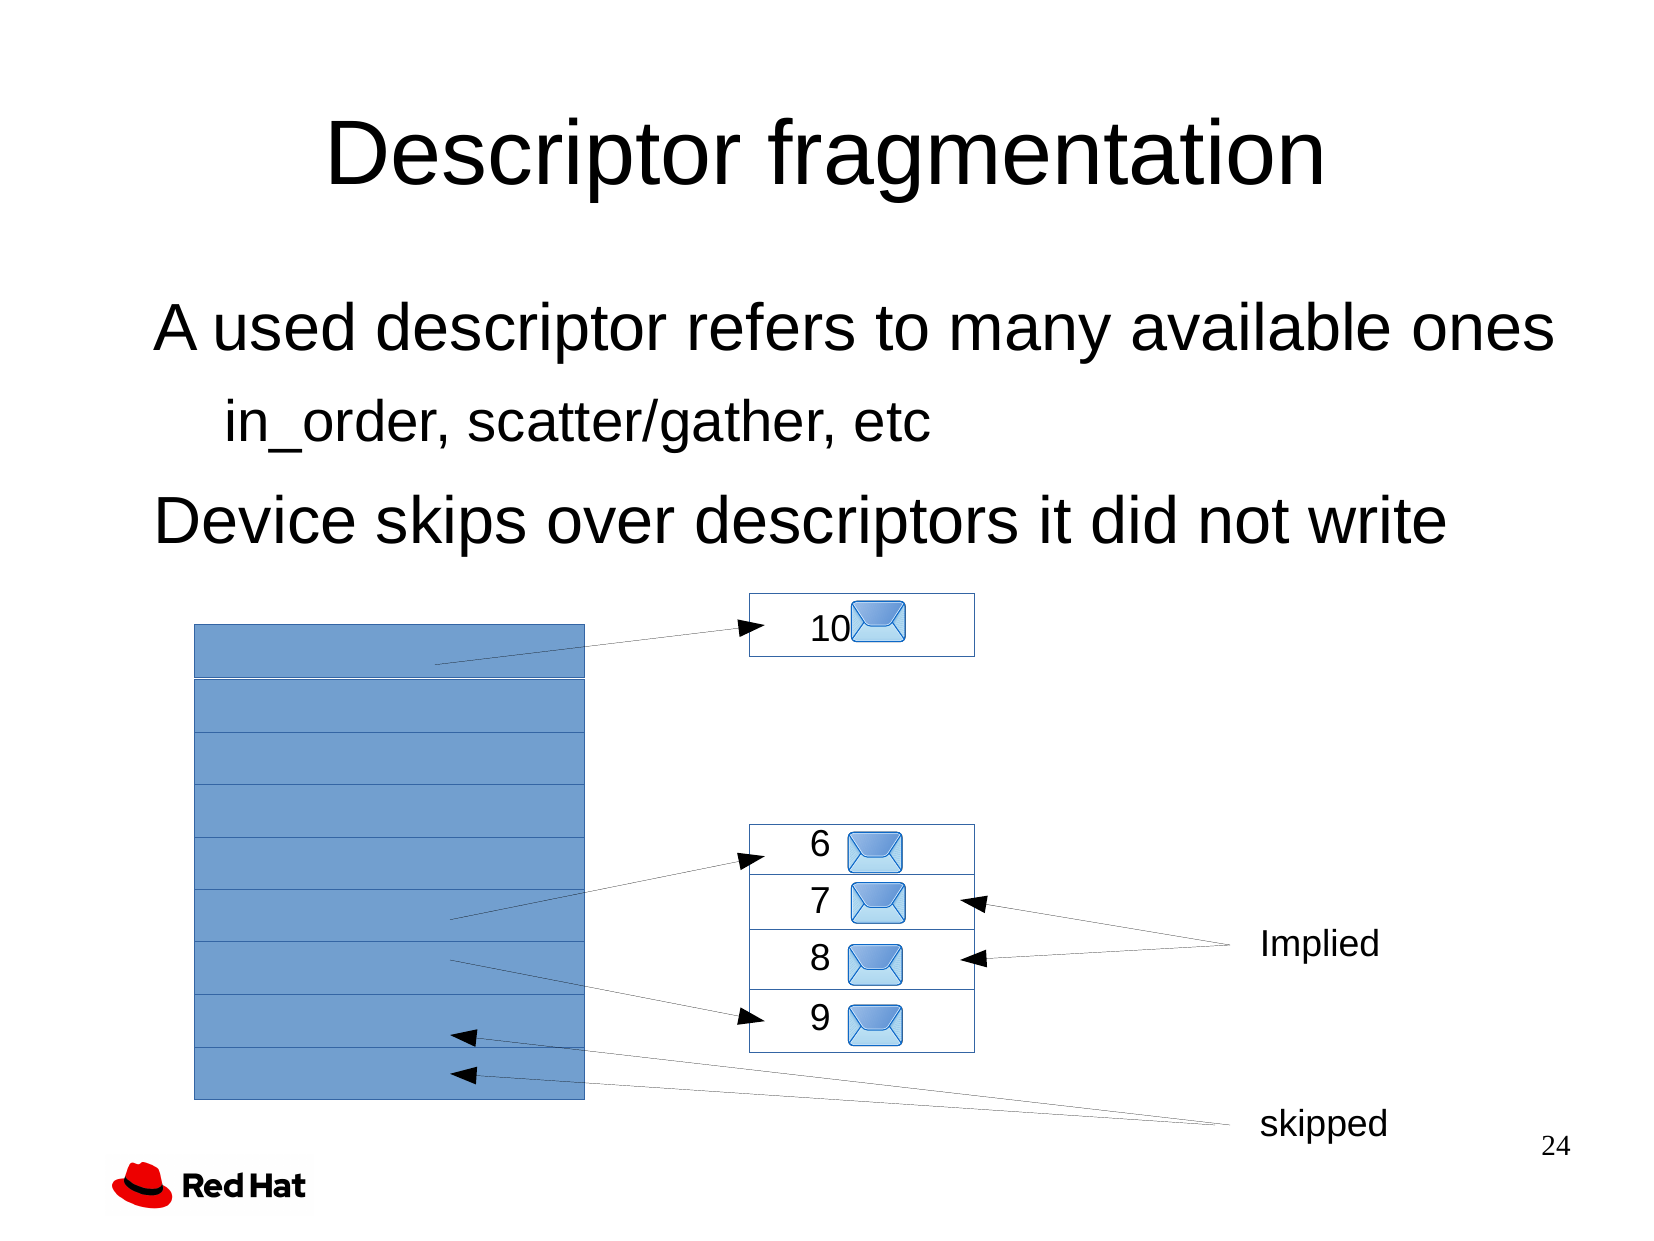

# Descriptor fragmentation
A used descriptor refers to many available ones
in_order, scatter/gather, etc
Device skips over descriptors it did not write
10
6
7
Implied
8
9
skipped
24